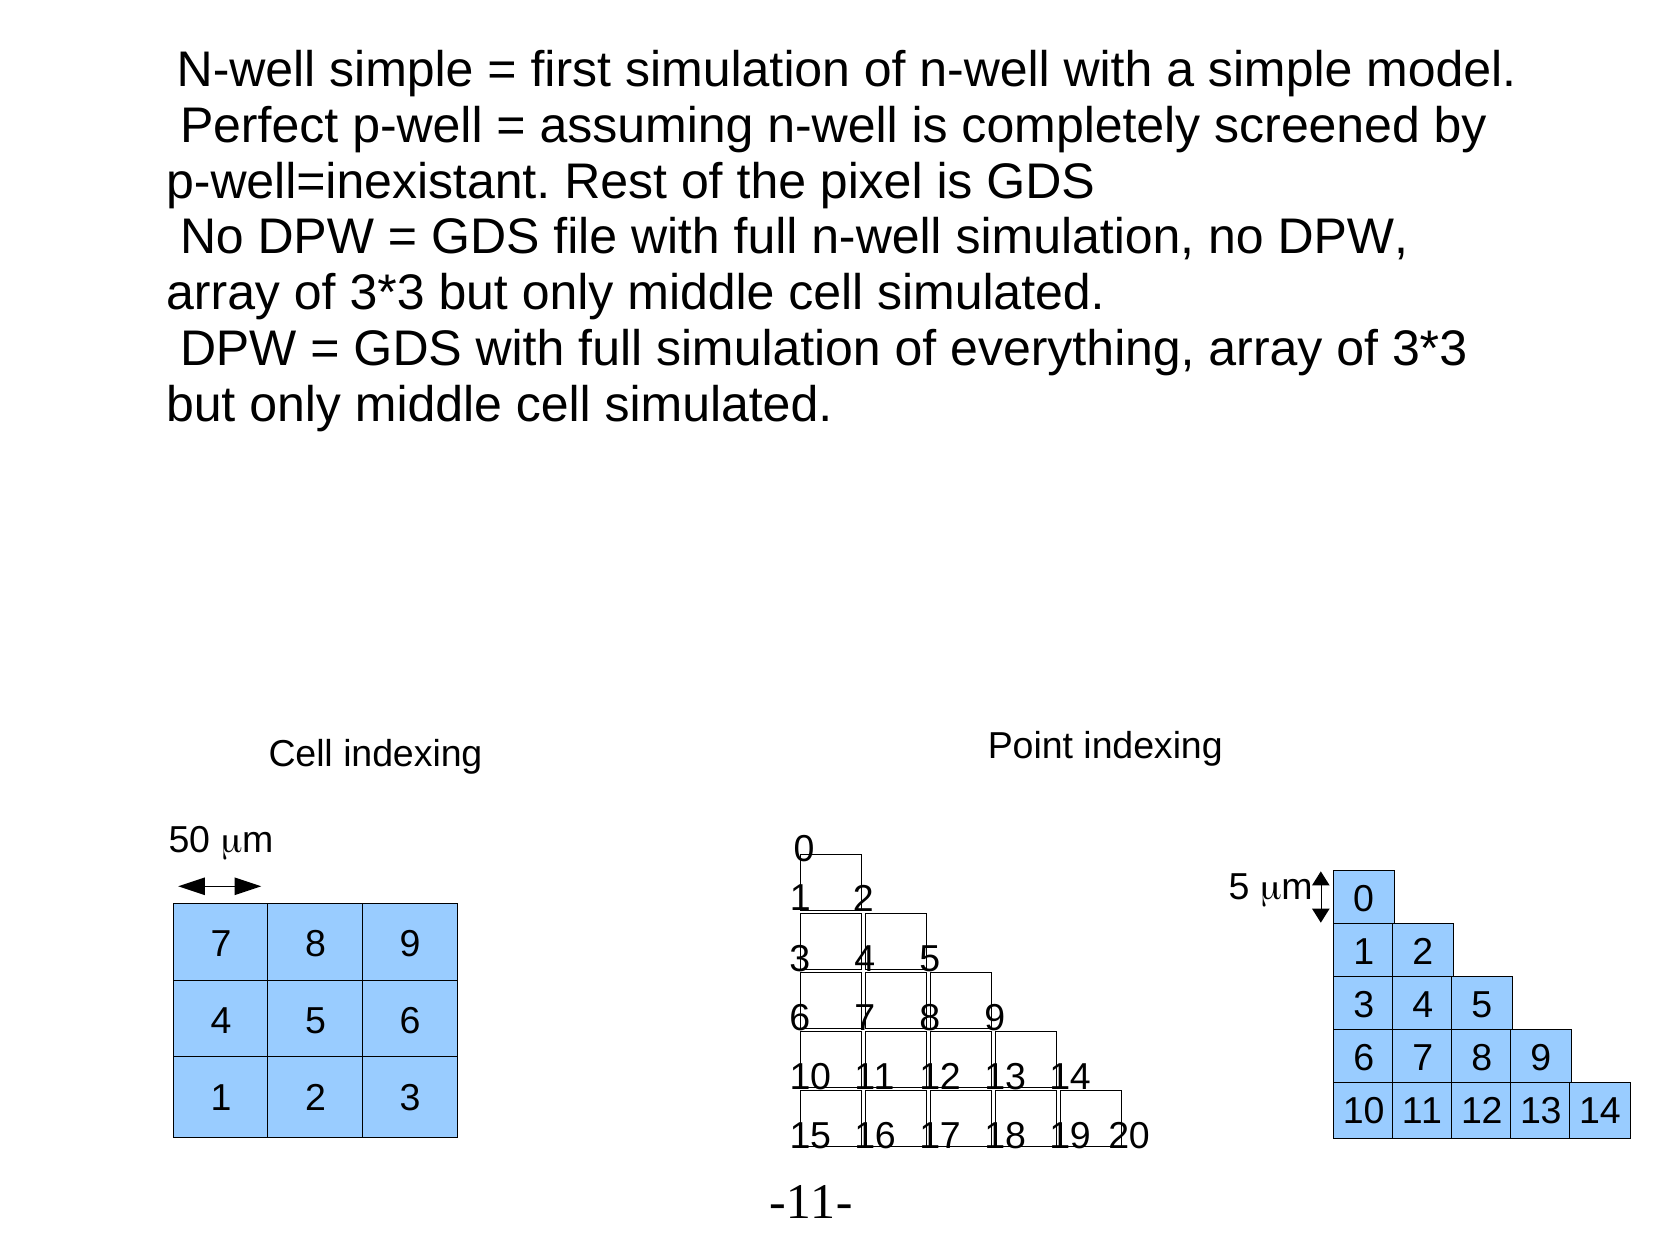

N-well simple = first simulation of n-well with a simple model.
 Perfect p-well = assuming n-well is completely screened by p-well=inexistant. Rest of the pixel is GDS
 No DPW = GDS file with full n-well simulation, no DPW, array of 3*3 but only middle cell simulated.
 DPW = GDS with full simulation of everything, array of 3*3 but only middle cell simulated.
Point indexing
Cell indexing
50 m
0
1
2
3
4
5
6
7
8
9
10
11
12
13
14
15
16
17
18
19
20
5 m
0
1
2
5
3
4
8
9
6
7
12
13
14
10
11
7
8
9
4
5
6
1
2
3
11